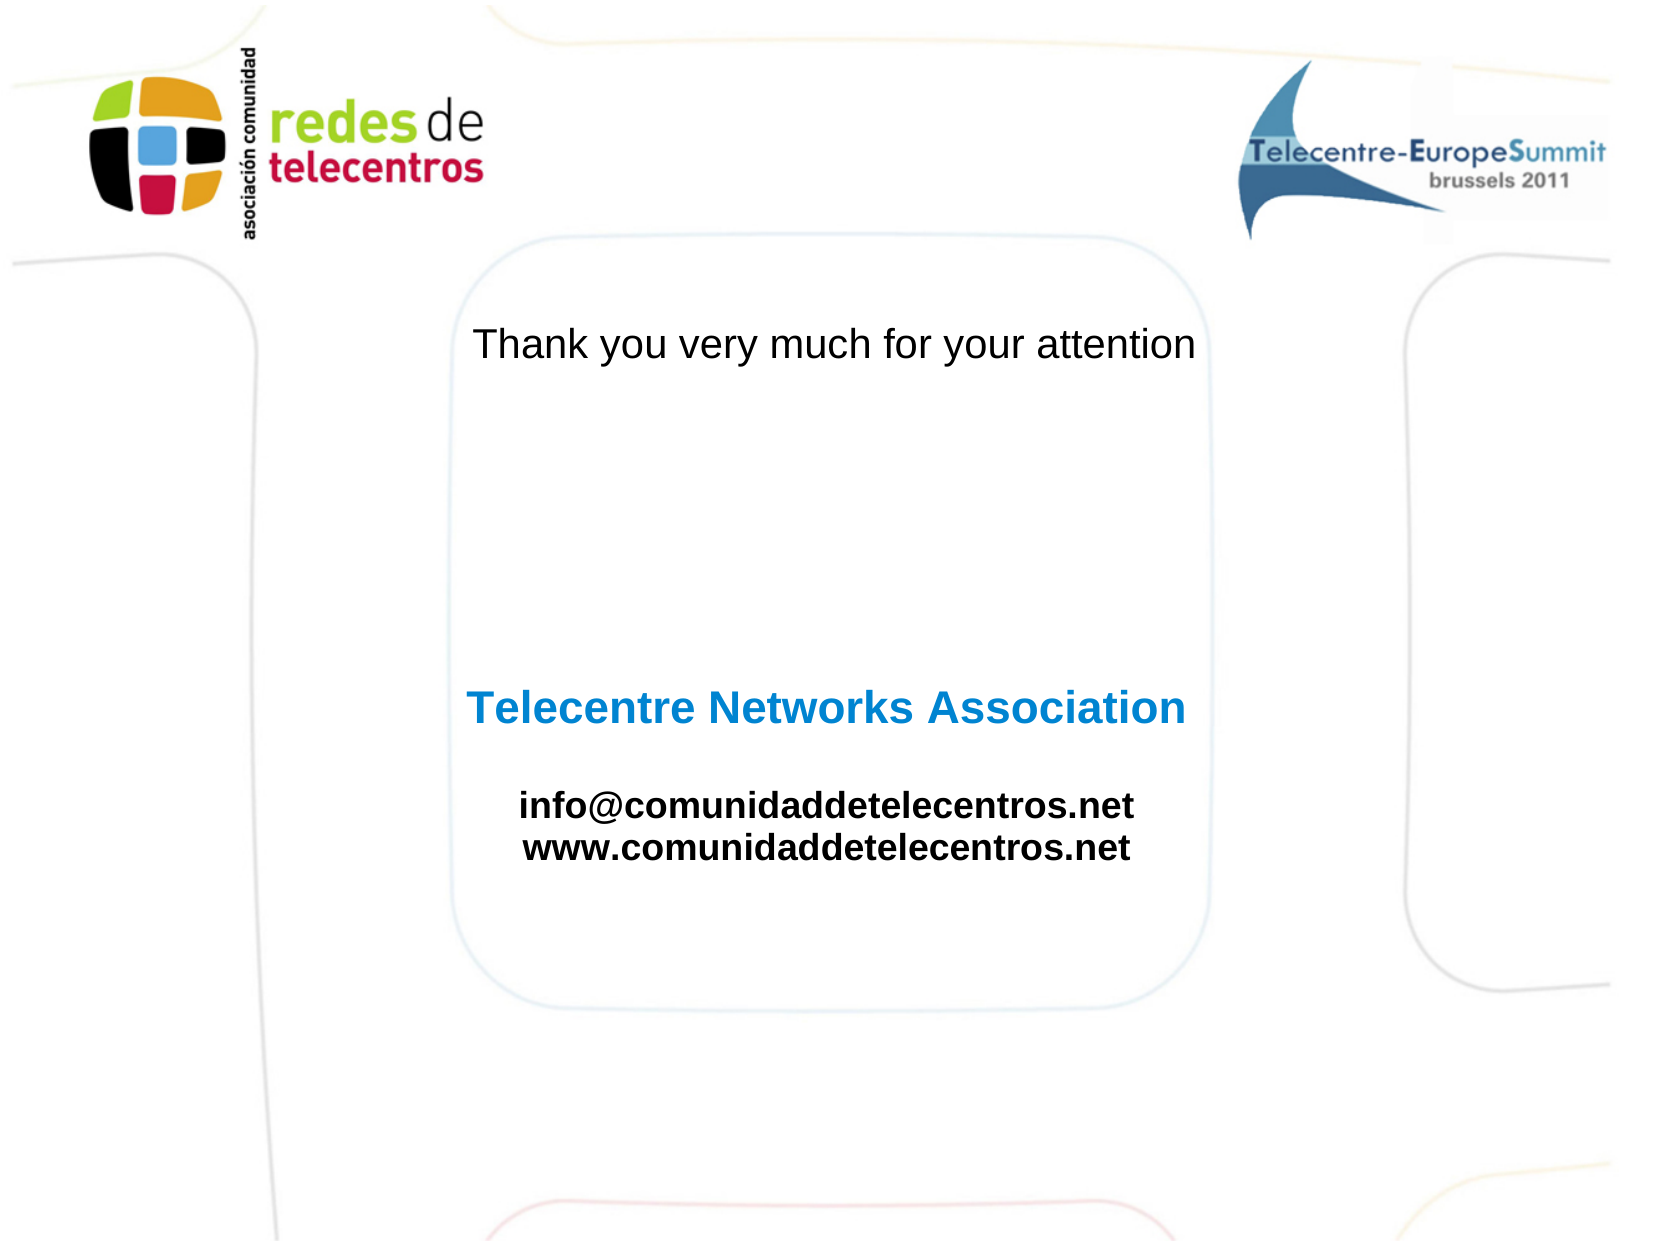

Thank you very much for your attention
# Telecentre Networks Association info@comunidaddetelecentros.net www.comunidaddetelecentros.net